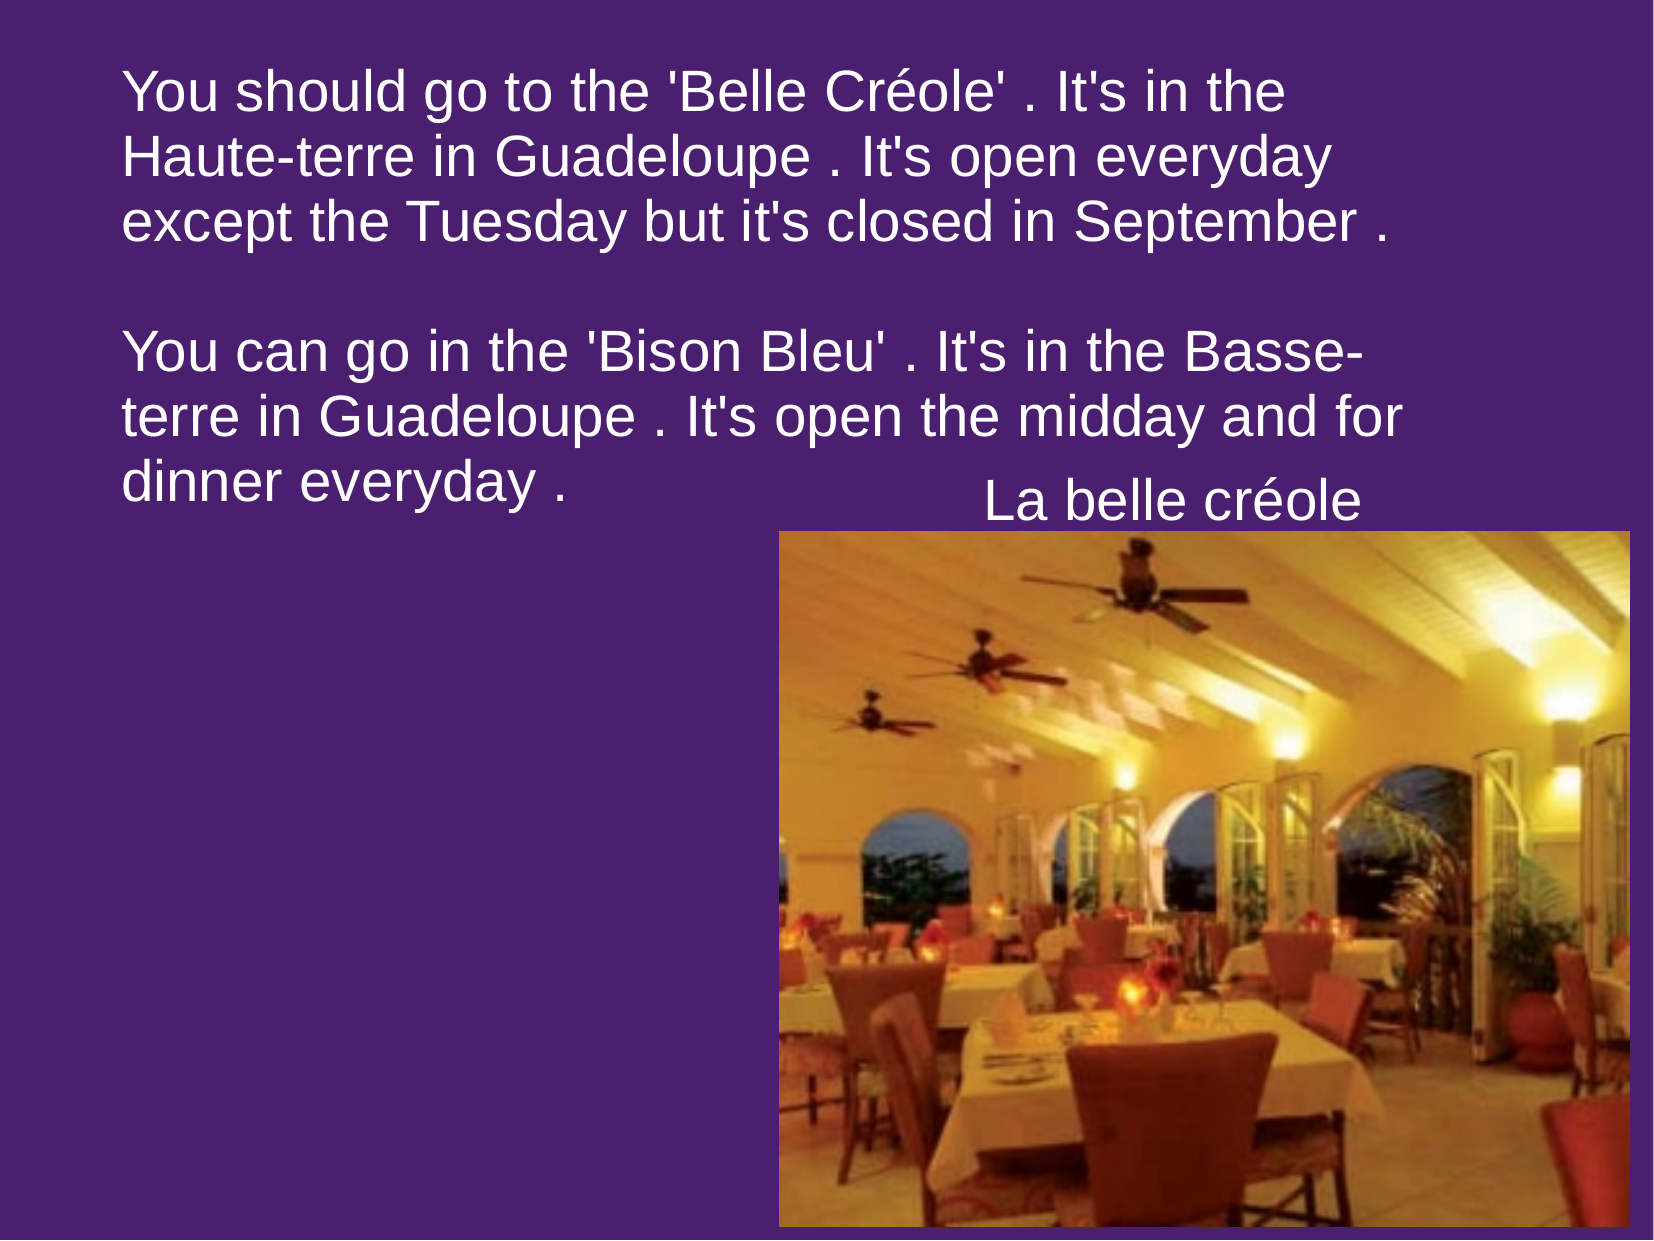

You should go to the 'Belle Créole' . It's in the Haute-terre in Guadeloupe . It's open everyday except the Tuesday but it's closed in September .
You can go in the 'Bison Bleu' . It's in the Basse-terre in Guadeloupe . It's open the midday and for dinner everyday .
La belle créole